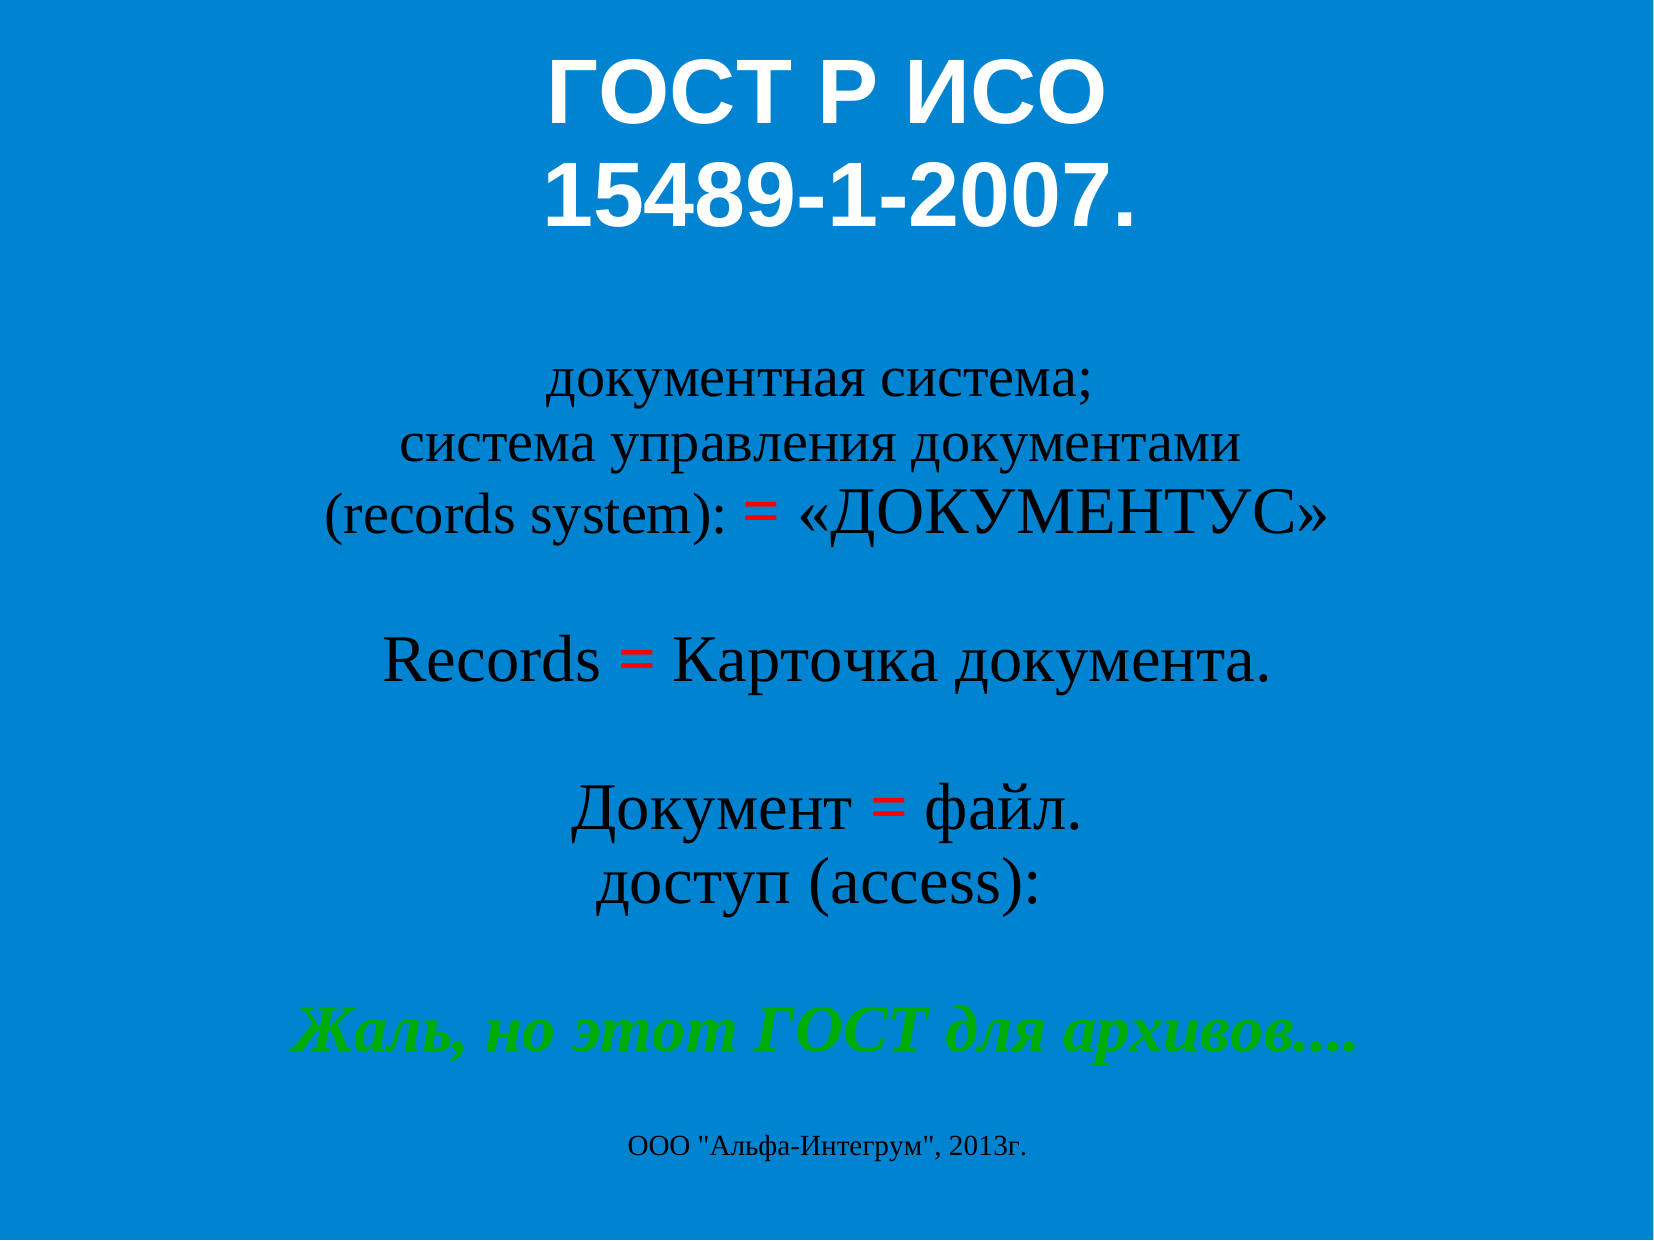

# ГОСТ Р ИСО 15489-1-2007.
документная система;
система управления документами
(records system): = «ДОКУМЕНТУС»
Records = Карточка документа.
Документ = файл.
доступ (access):
Жаль, но этот ГОСТ для архивов....
ООО "Альфа-Интегрум", 2013г.